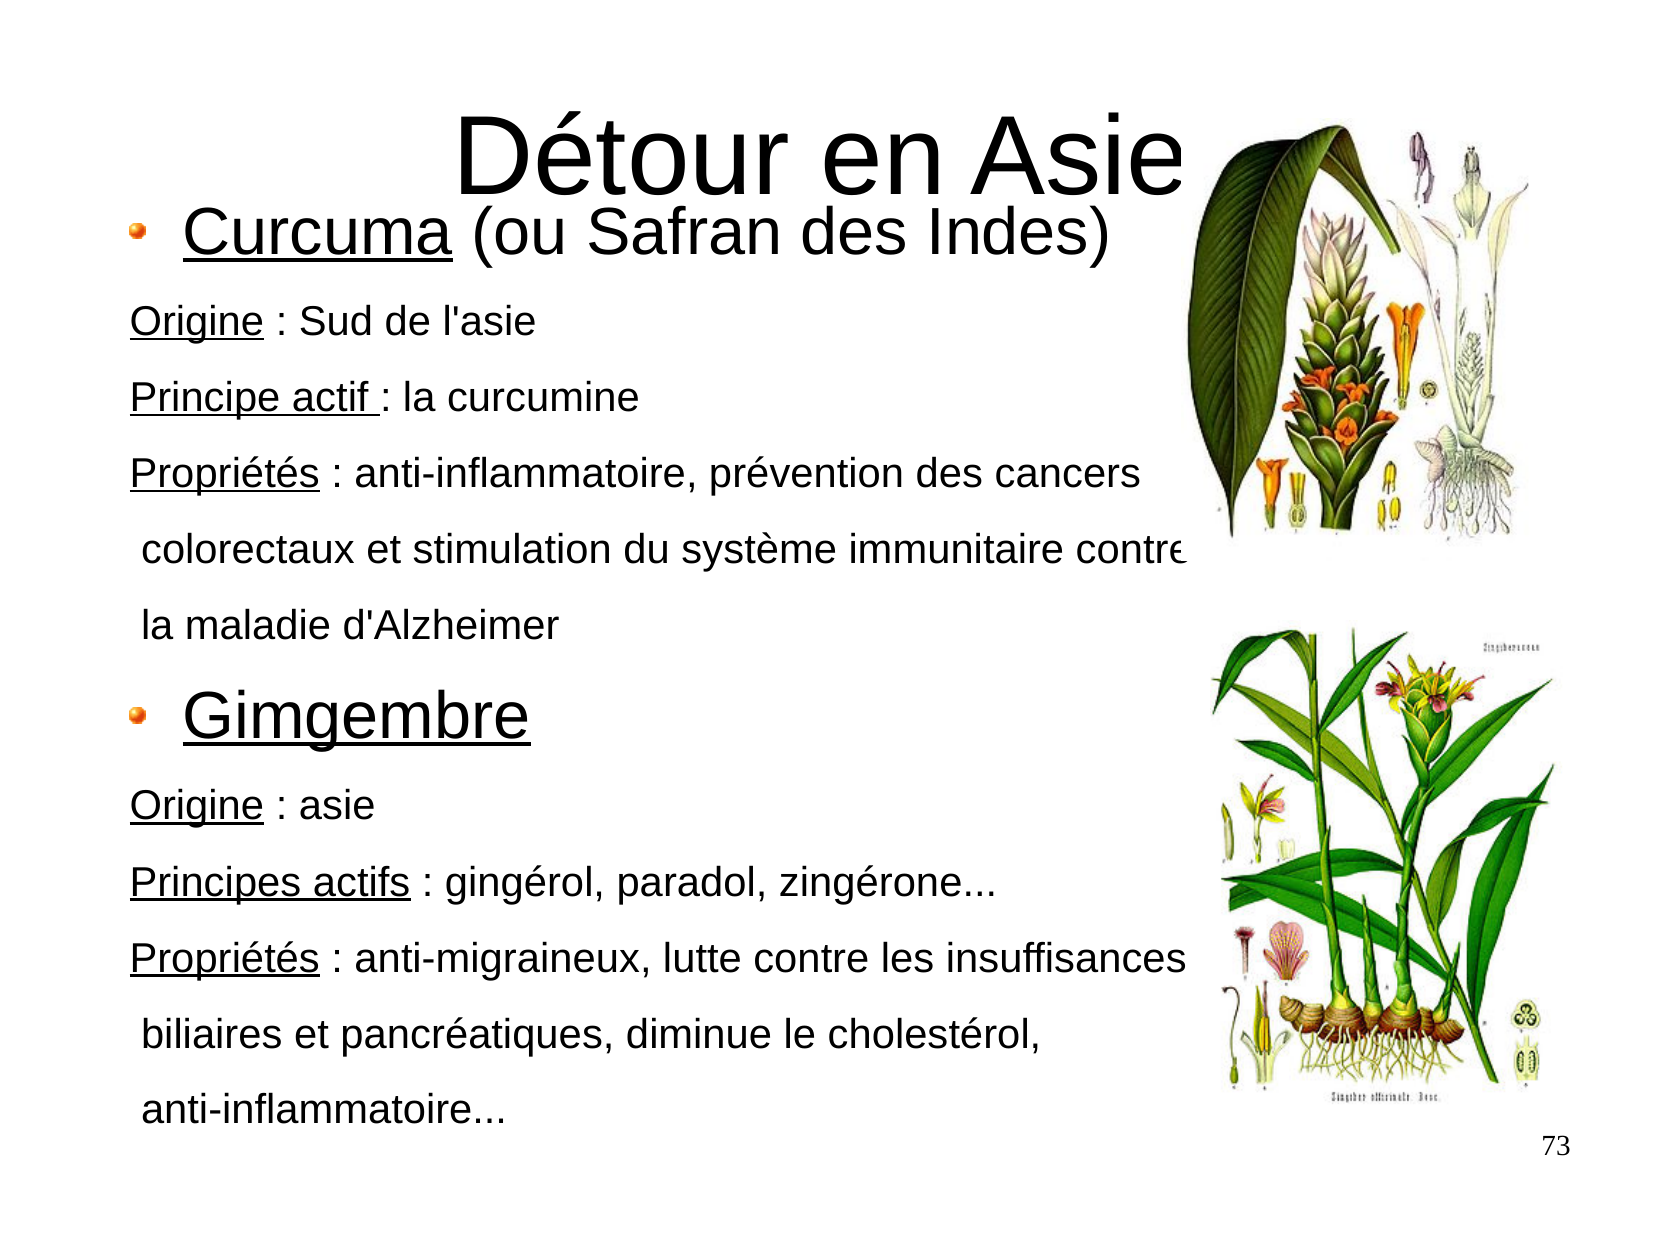

# Détour en Asie
Curcuma (ou Safran des Indes)
Origine : Sud de l'asie
Principe actif : la curcumine
Propriétés : anti-inflammatoire, prévention des cancers
 colorectaux et stimulation du système immunitaire contre
 la maladie d'Alzheimer
Gimgembre
Origine : asie
Principes actifs : gingérol, paradol, zingérone...
Propriétés : anti-migraineux, lutte contre les insuffisances
 biliaires et pancréatiques, diminue le cholestérol,
 anti-inflammatoire...
73